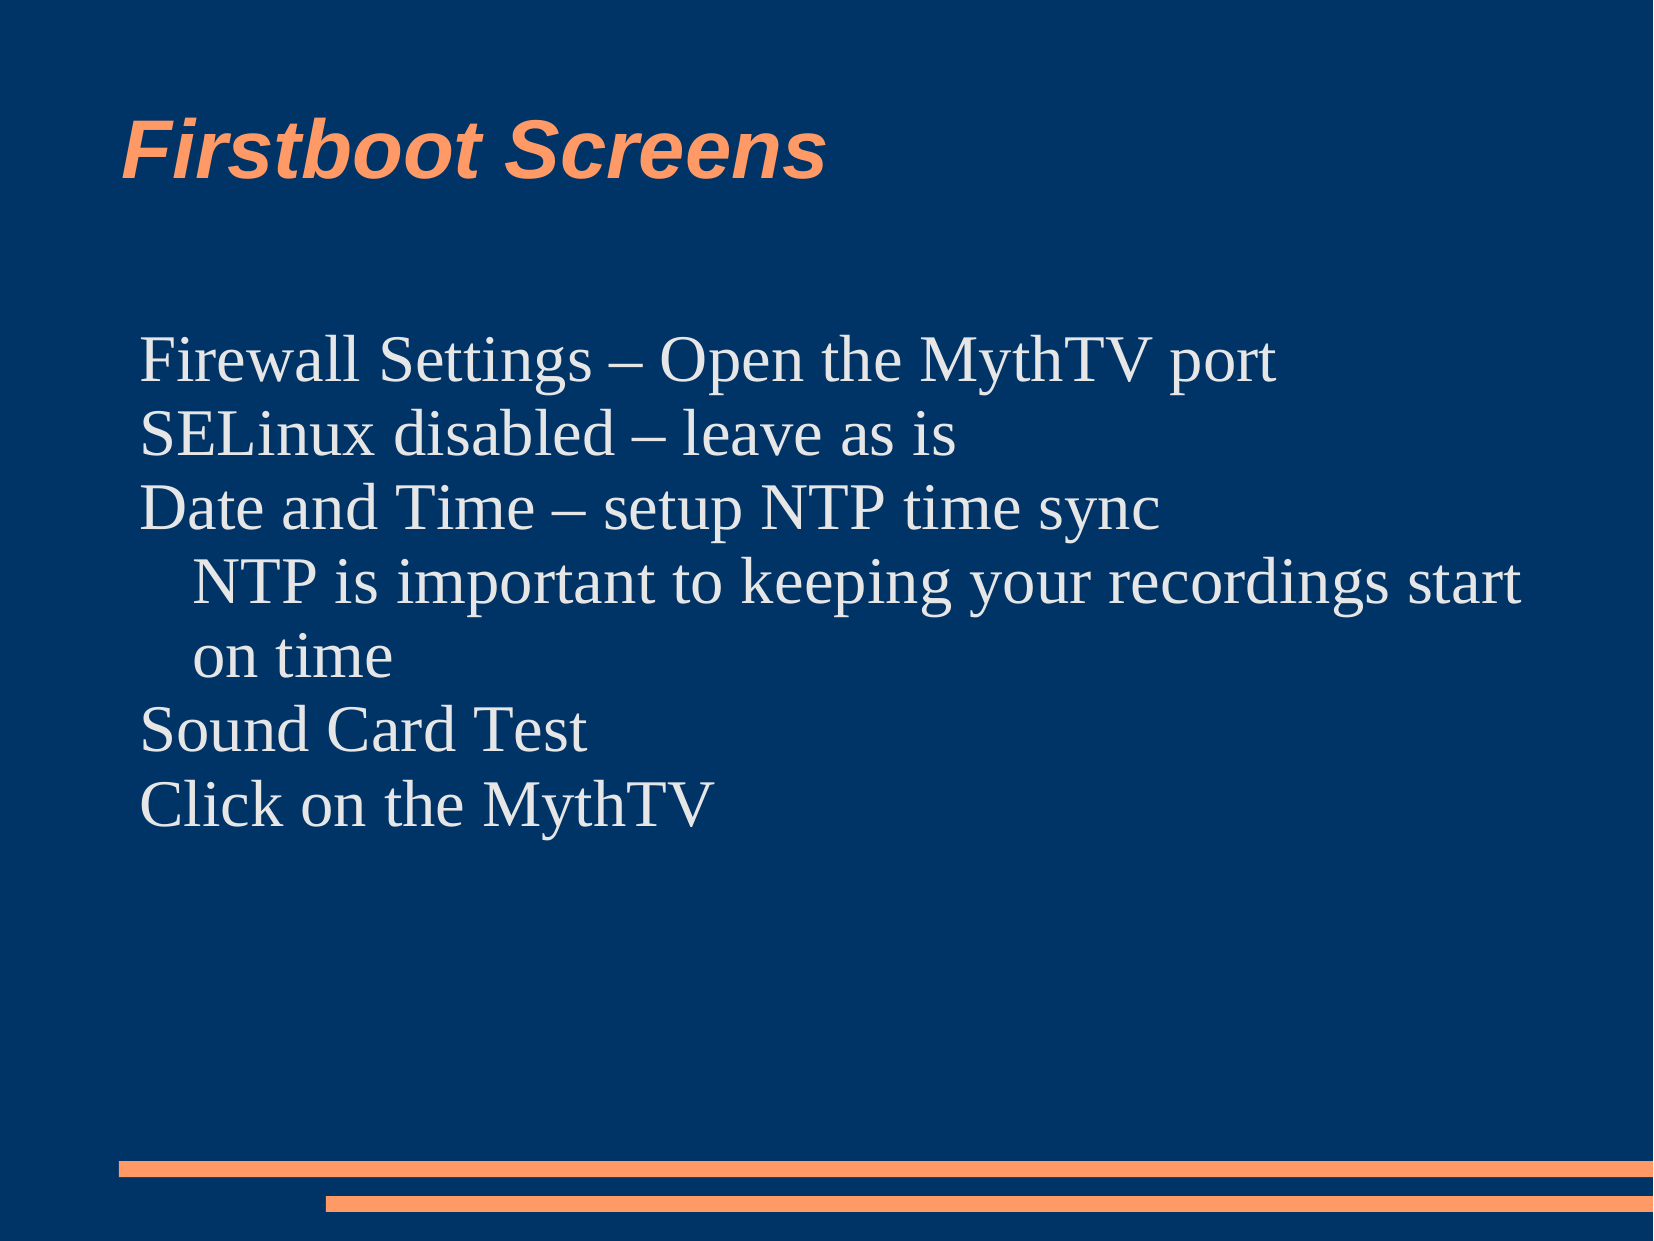

# Firstboot Screens
Firewall Settings – Open the MythTV port
SELinux disabled – leave as is
Date and Time – setup NTP time sync
NTP is important to keeping your recordings start on time
Sound Card Test
Click on the MythTV